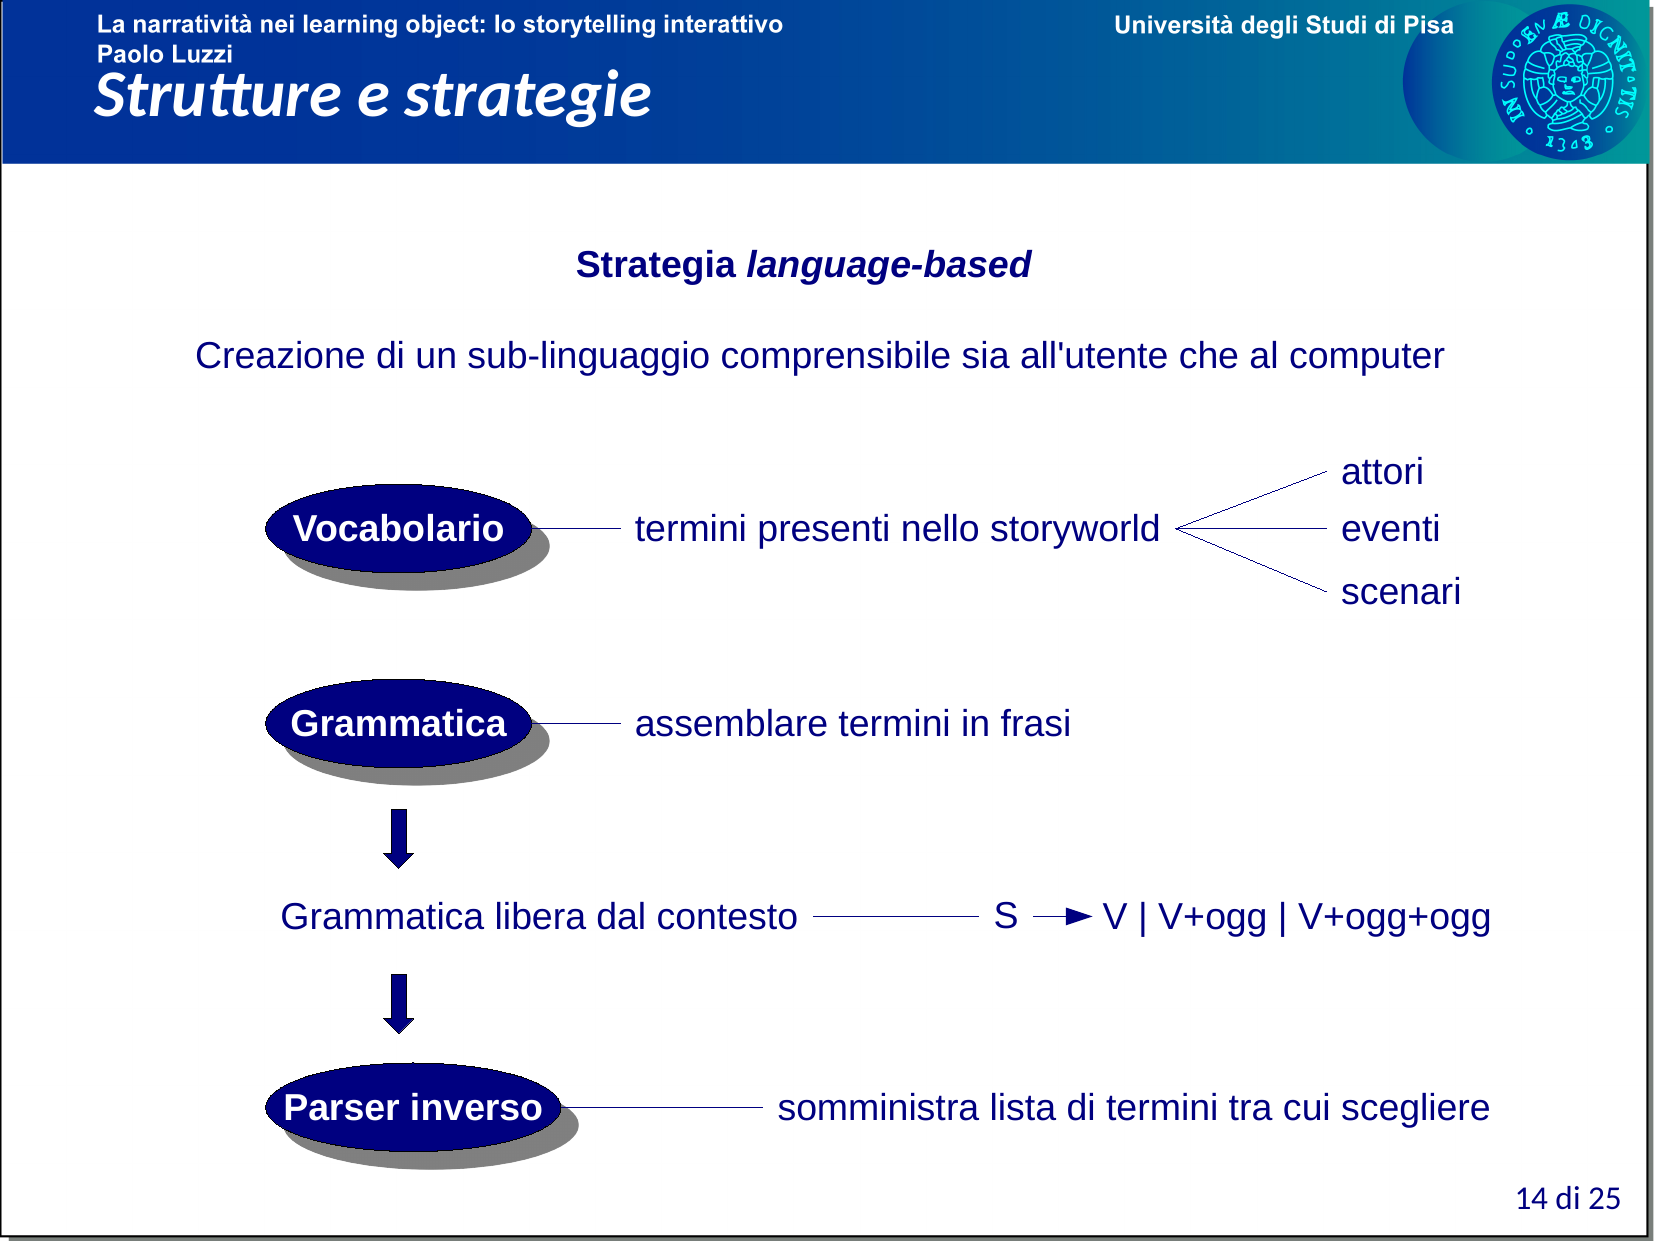

Strutture e strategie
Strategia language-based
Creazione di un sub-linguaggio comprensibile sia all'utente che al computer
attori
Vocabolario
termini presenti nello storyworld
eventi
scenari
Grammatica
assemblare termini in frasi
S
Grammatica libera dal contesto
V | V+ogg | V+ogg+ogg
Parser inverso
somministra lista di termini tra cui scegliere
14
14 di 25